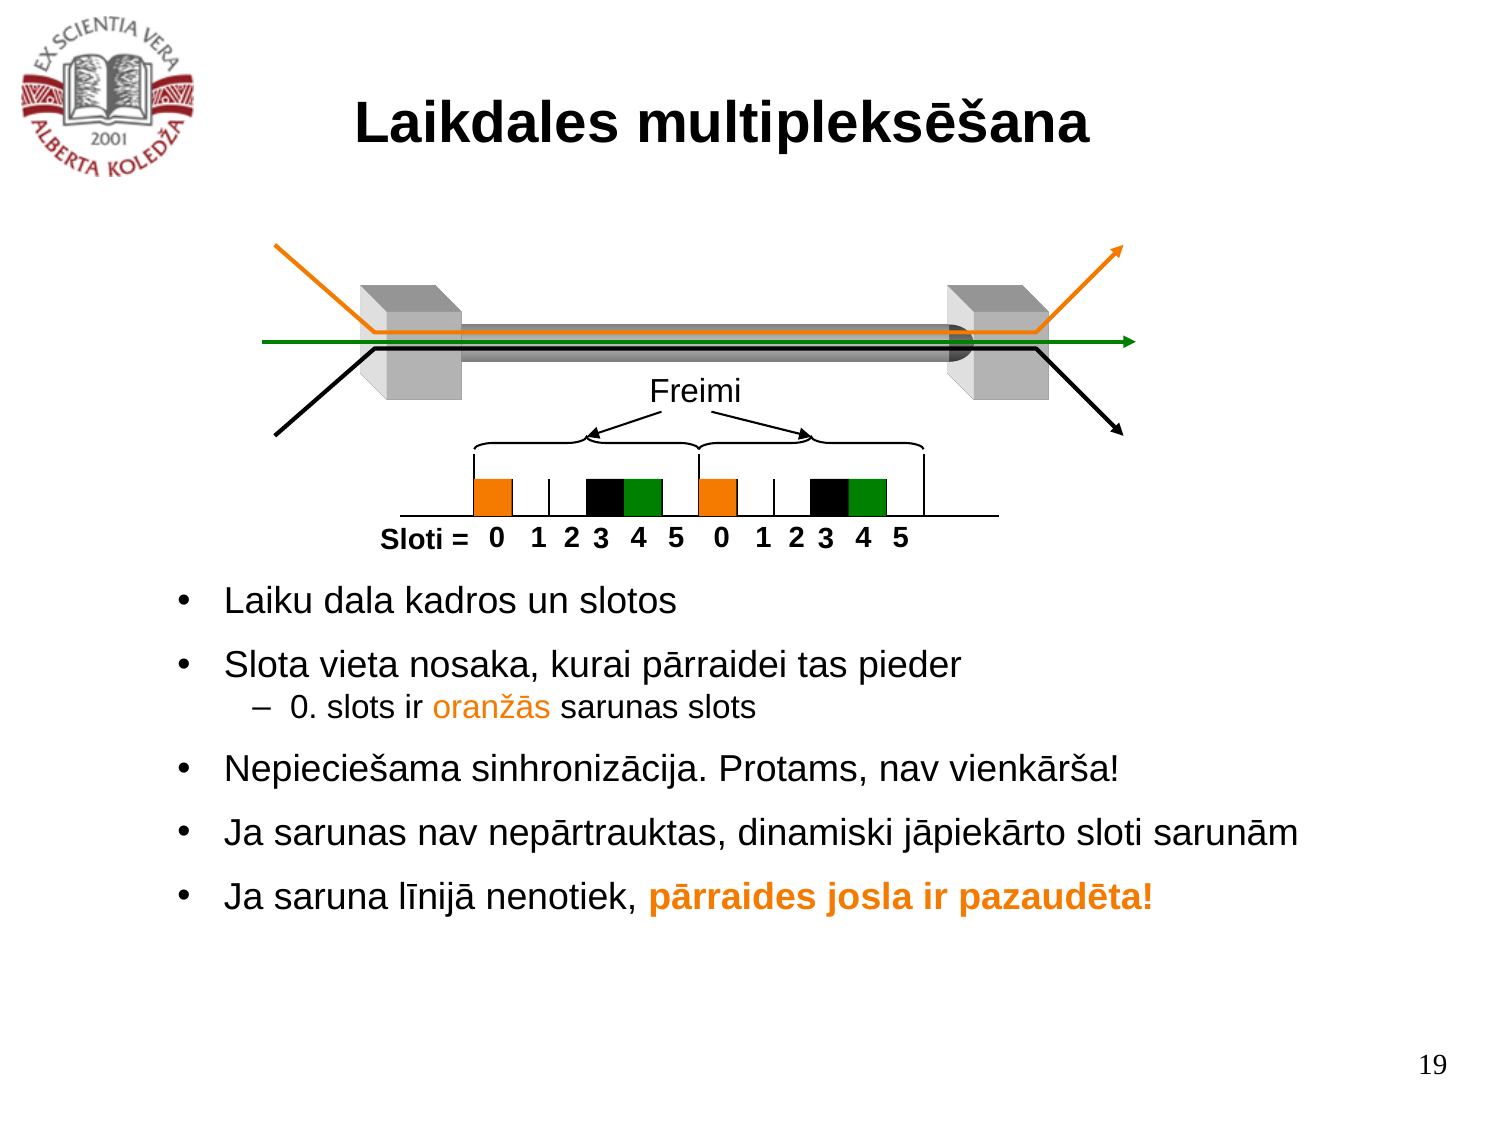

# Laikdales multipleksēšana
Freimi
0
1
2
4
5
0
1
2
4
5
3
3
Sloti =
Laiku dala kadros un slotos
Slota vieta nosaka, kurai pārraidei tas pieder
0. slots ir oranžās sarunas slots
Nepieciešama sinhronizācija. Protams, nav vienkārša!
Ja sarunas nav nepārtrauktas, dinamiski jāpiekārto sloti sarunām
Ja saruna līnijā nenotiek, pārraides josla ir pazaudēta!